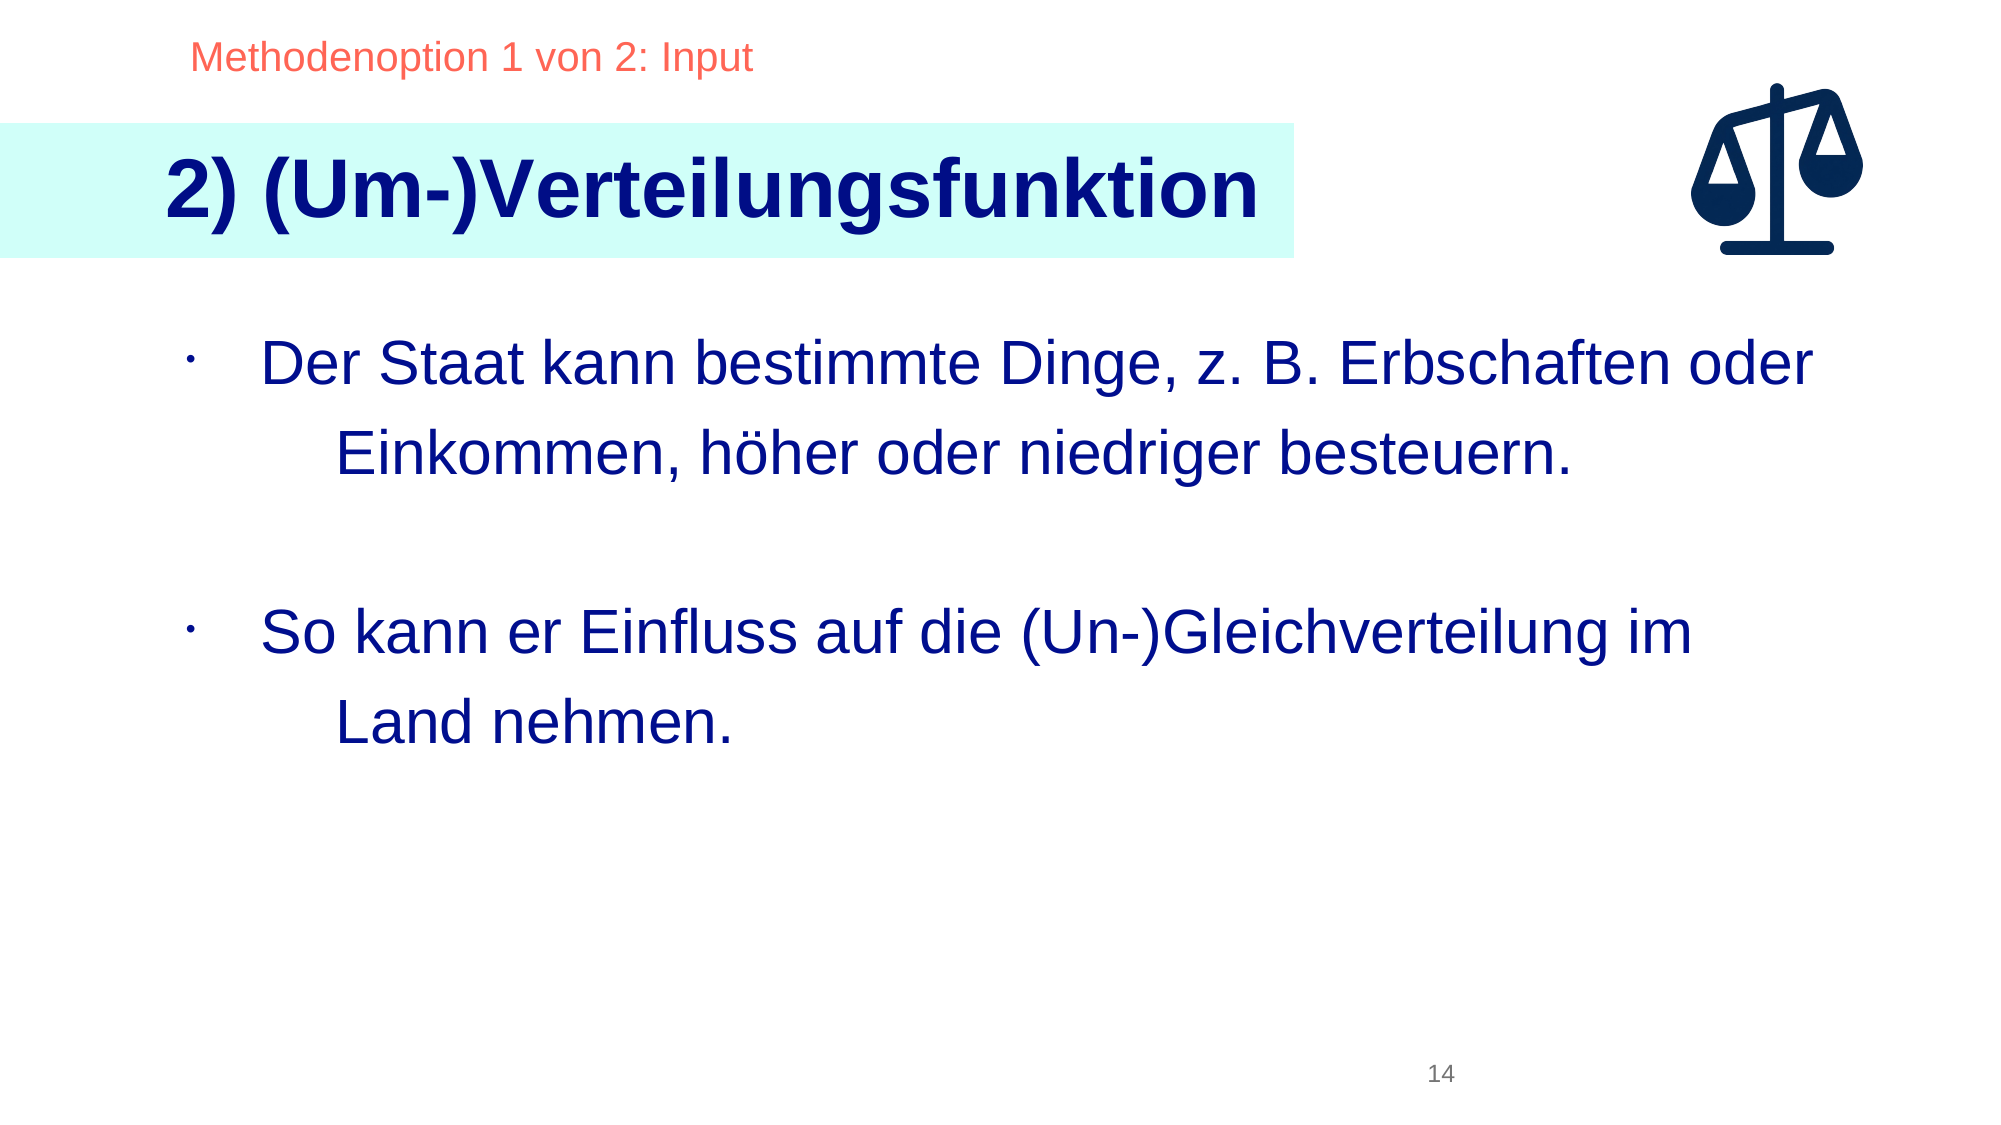

Methodenoption 1 von 2: Input
# 2) (Um-)Verteilungsfunktion
Der Staat kann bestimmte Dinge, z. B. Erbschaften oder Einkommen, höher oder niedriger besteuern.
So kann er Einfluss auf die (Un-)Gleichverteilung im Land nehmen.